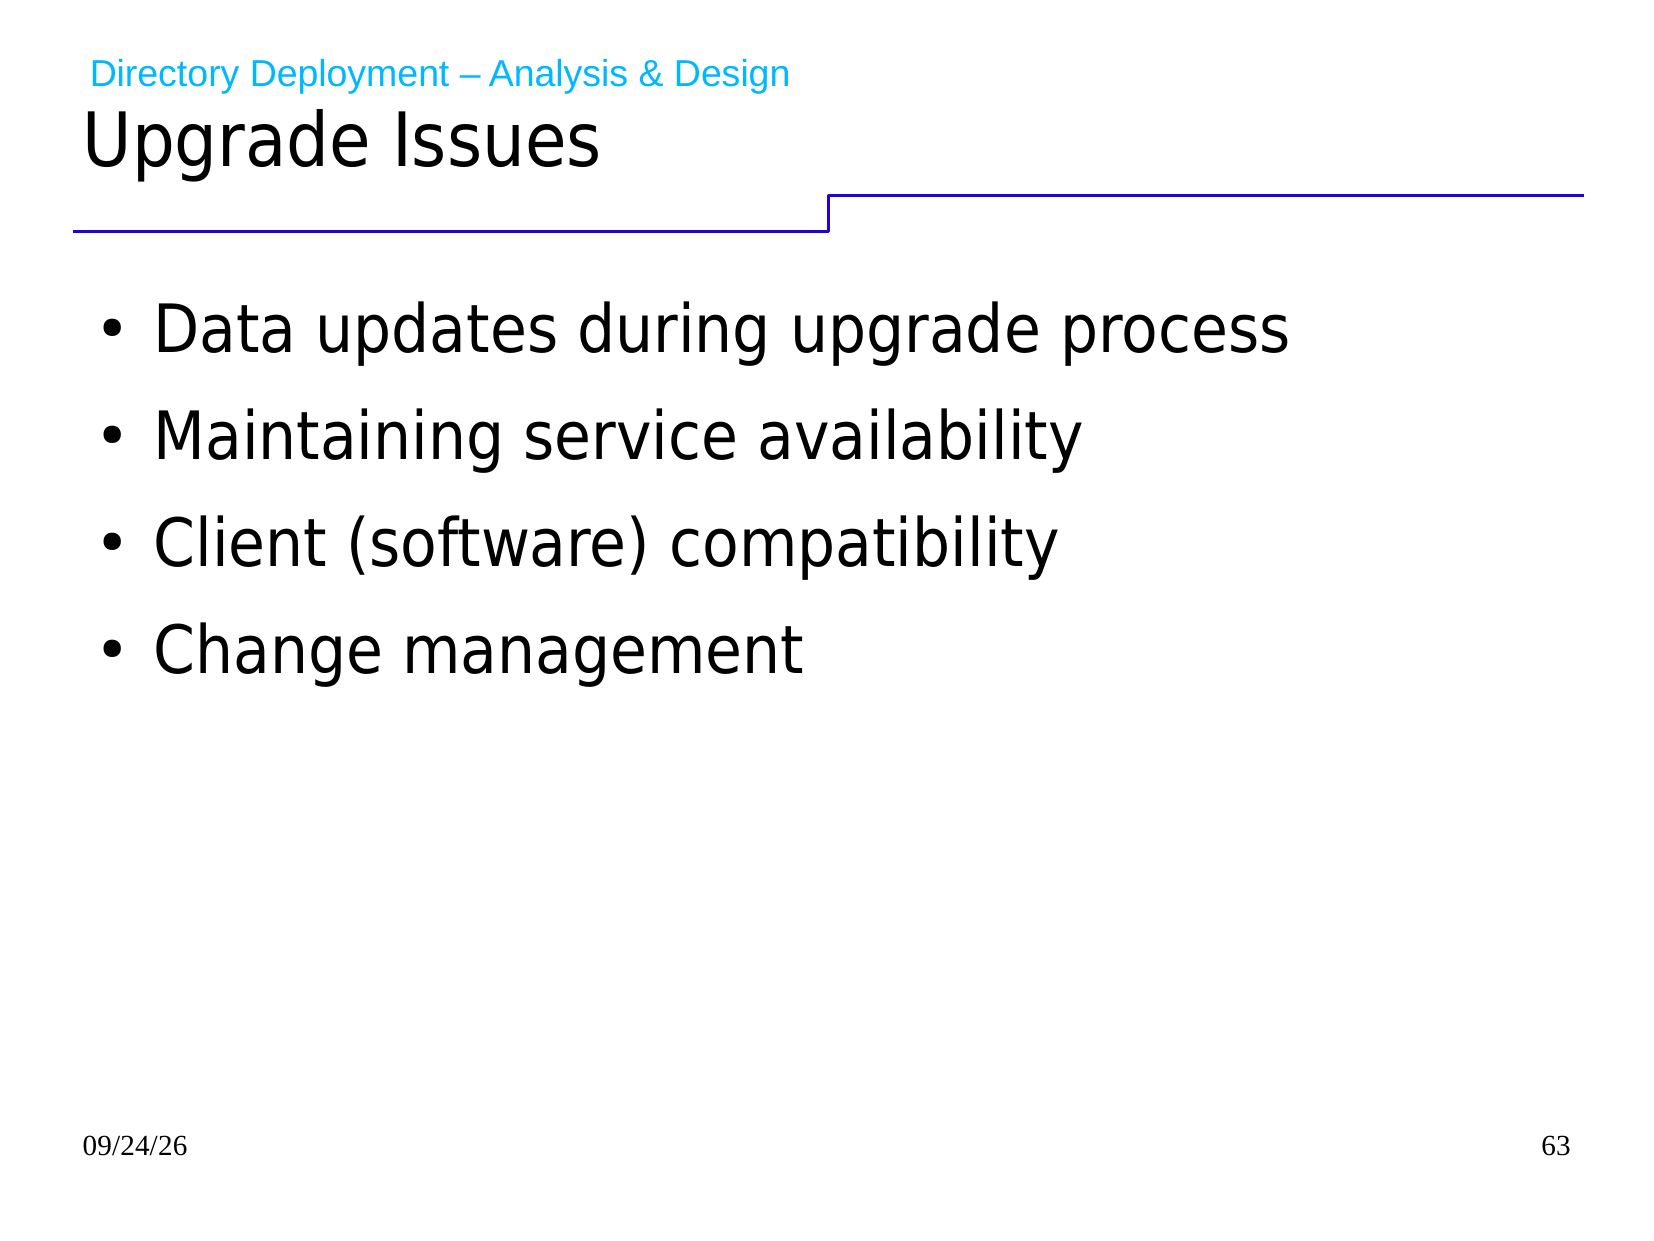

Directory Deployment – Analysis & Design
# Upgrade Issues
Data updates during upgrade process
Maintaining service availability
Client (software) compatibility
Change management
63